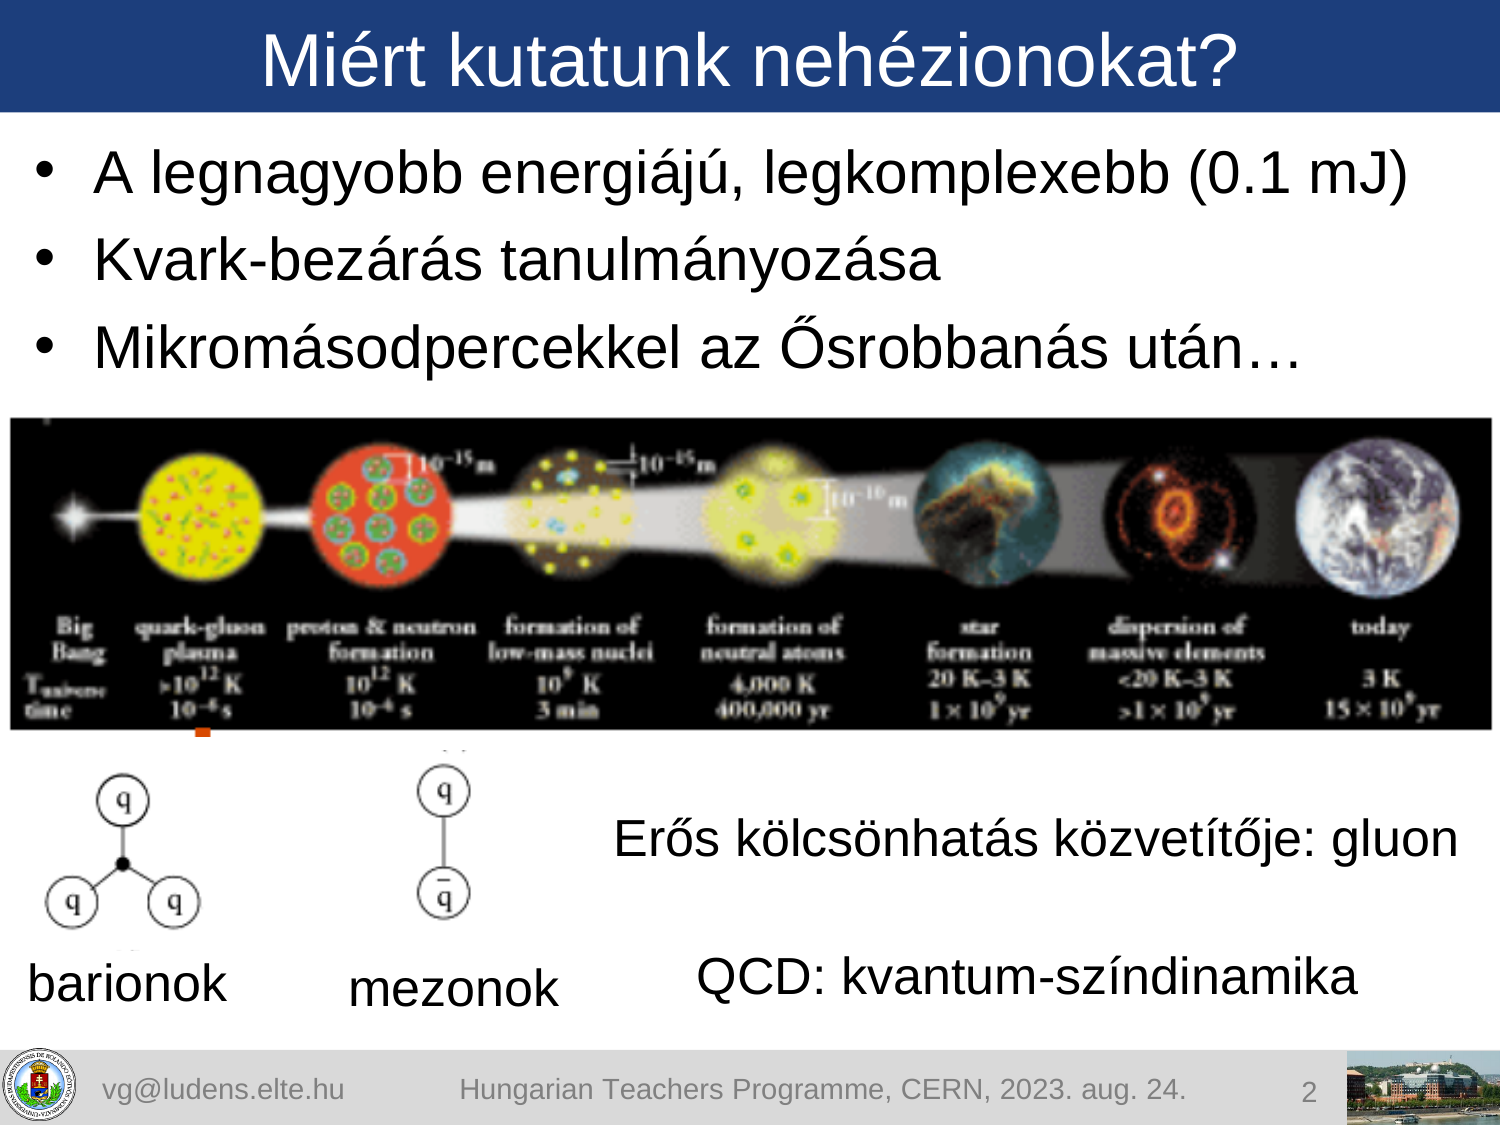

# Miért kutatunk nehézionokat?
A legnagyobb energiájú, legkomplexebb (0.1 mJ)
Kvark-bezárás tanulmányozása
Mikromásodpercekkel az Ősrobbanás után…
Erős kölcsönhatás közvetítője: gluon
QCD: kvantum-színdinamika
barionok
mezonok
2